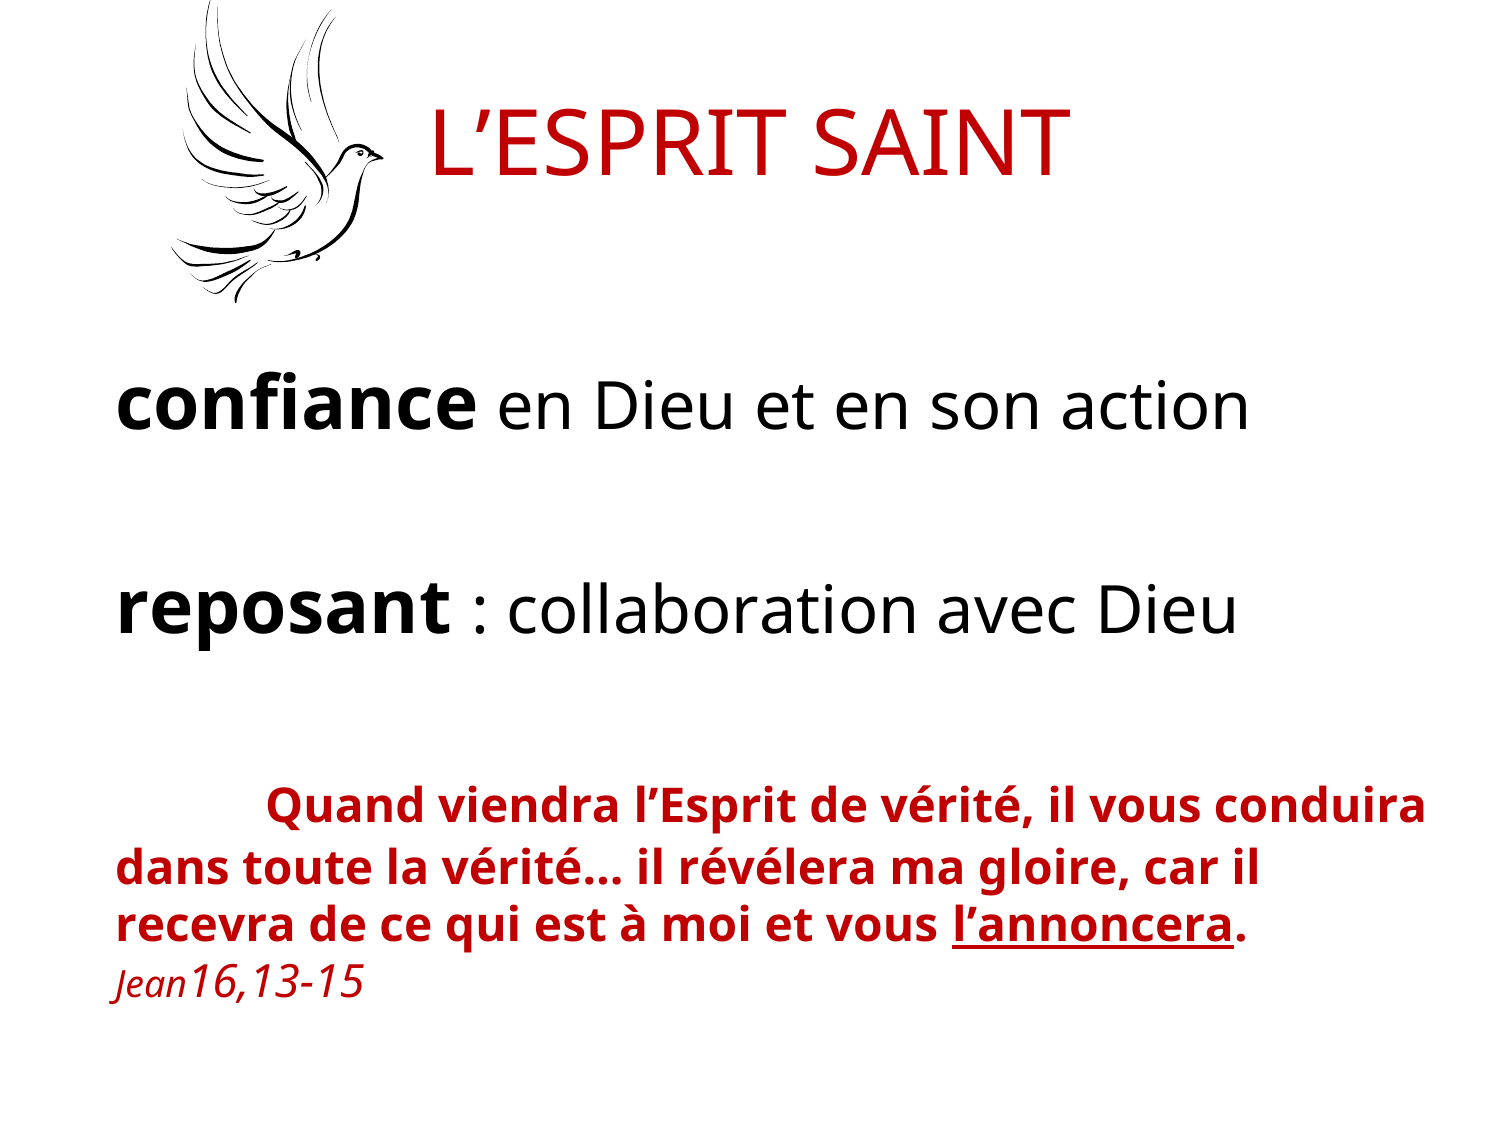

# L’ESPRIT SAINT
confiance en Dieu et en son action
reposant : collaboration avec Dieu
	Quand viendra l’Esprit de vérité, il vous conduira dans toute la vérité… il révélera ma gloire, car il recevra de ce qui est à moi et vous l’annoncera. Jean16,13-15